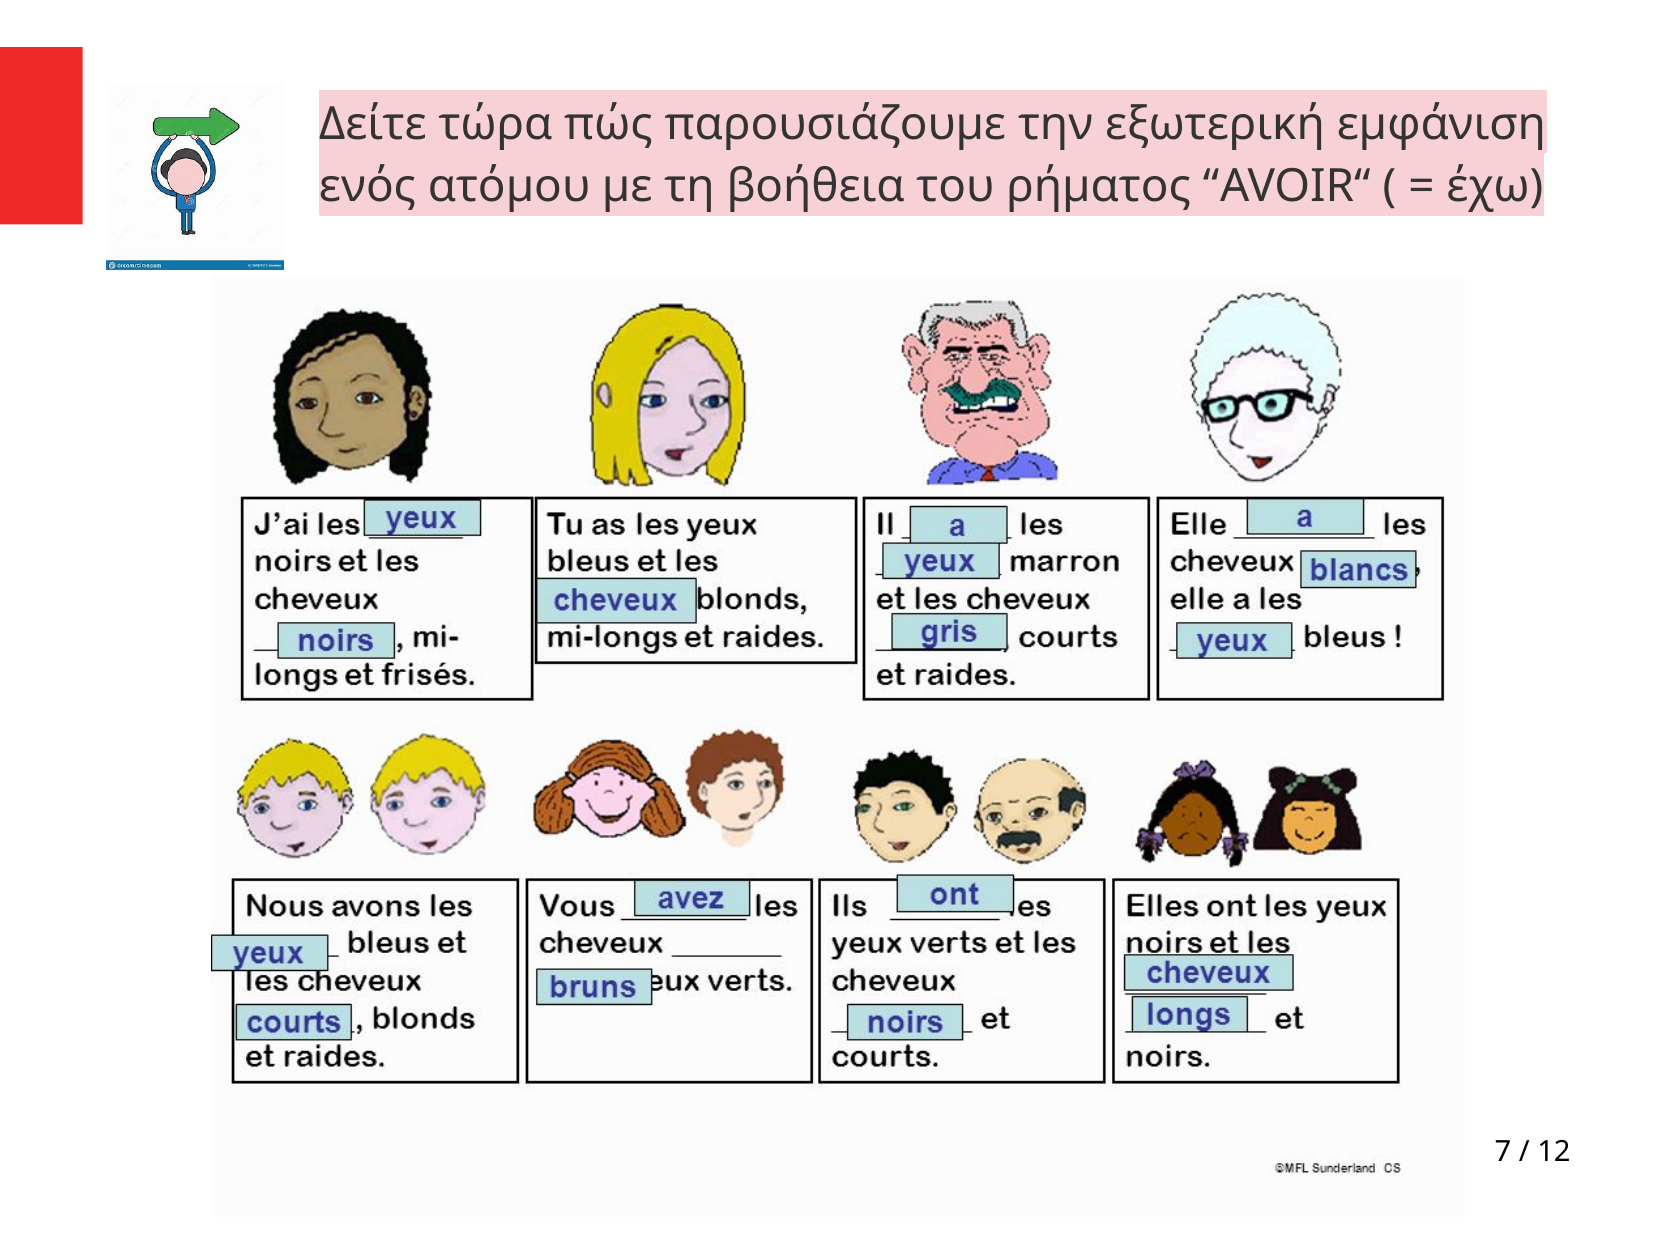

# Δείτε τώρα πώς παρουσιάζουμε την εξωτερική εμφάνιση ενός ατόμου με τη βοήθεια του ρήματος “AVOIR“ ( = έχω)
7